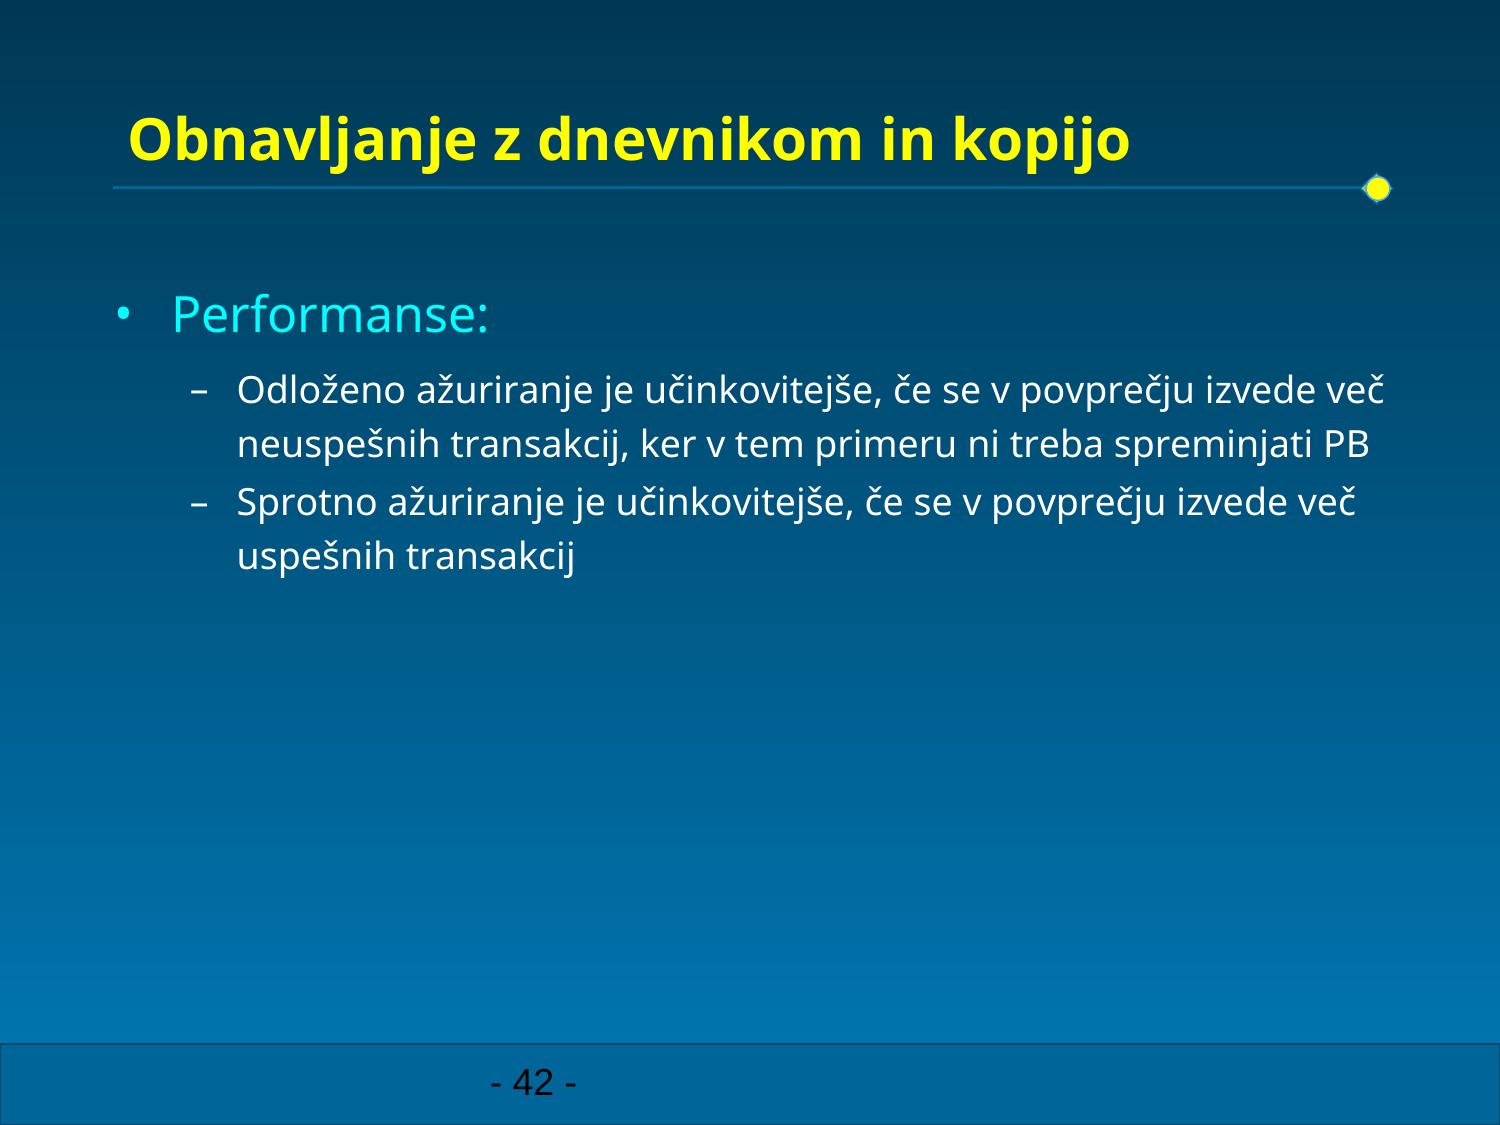

# Obnavljanje z dnevnikom in kopijo
Performanse:
Odloženo ažuriranje je učinkovitejše, če se v povprečju izvede več neuspešnih transakcij, ker v tem primeru ni treba spreminjati PB
Sprotno ažuriranje je učinkovitejše, če se v povprečju izvede več uspešnih transakcij